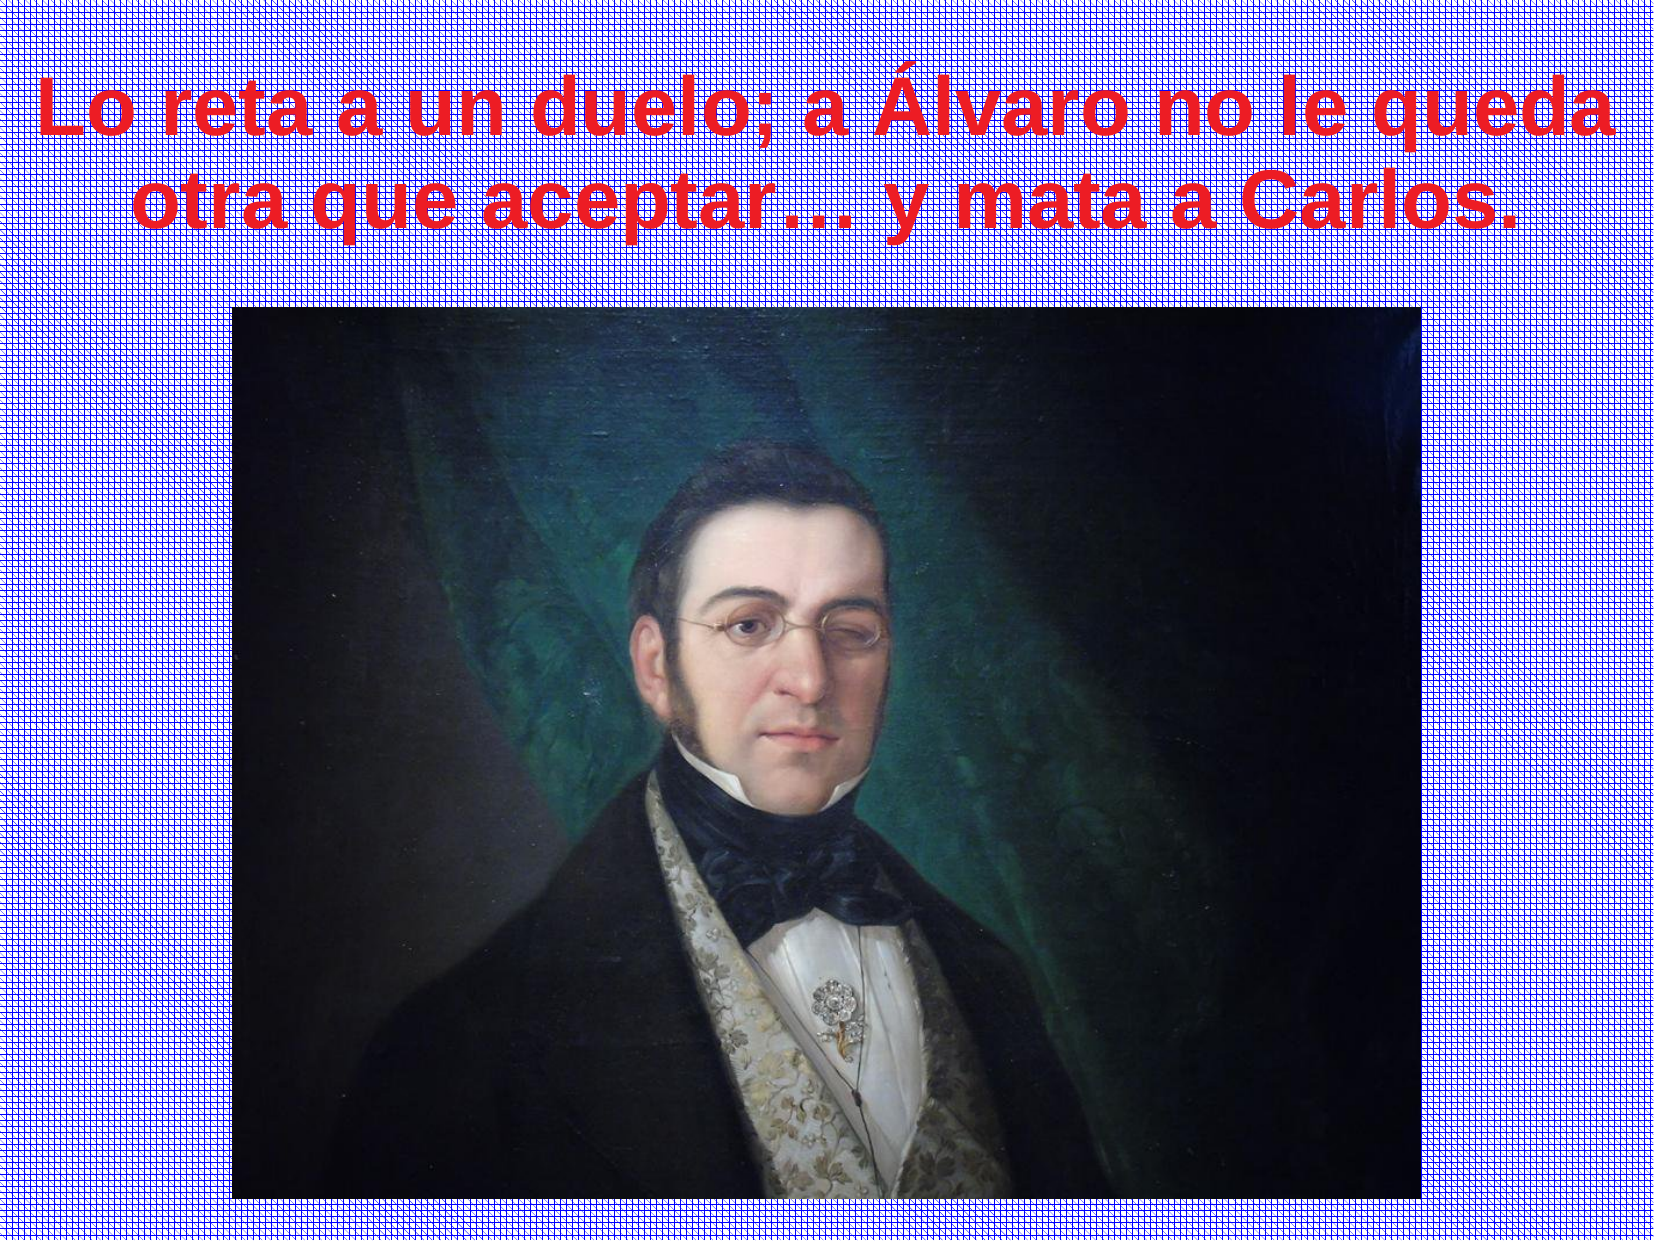

# Lo reta a un duelo; a Álvaro no le queda otra que aceptar… y mata a Carlos.